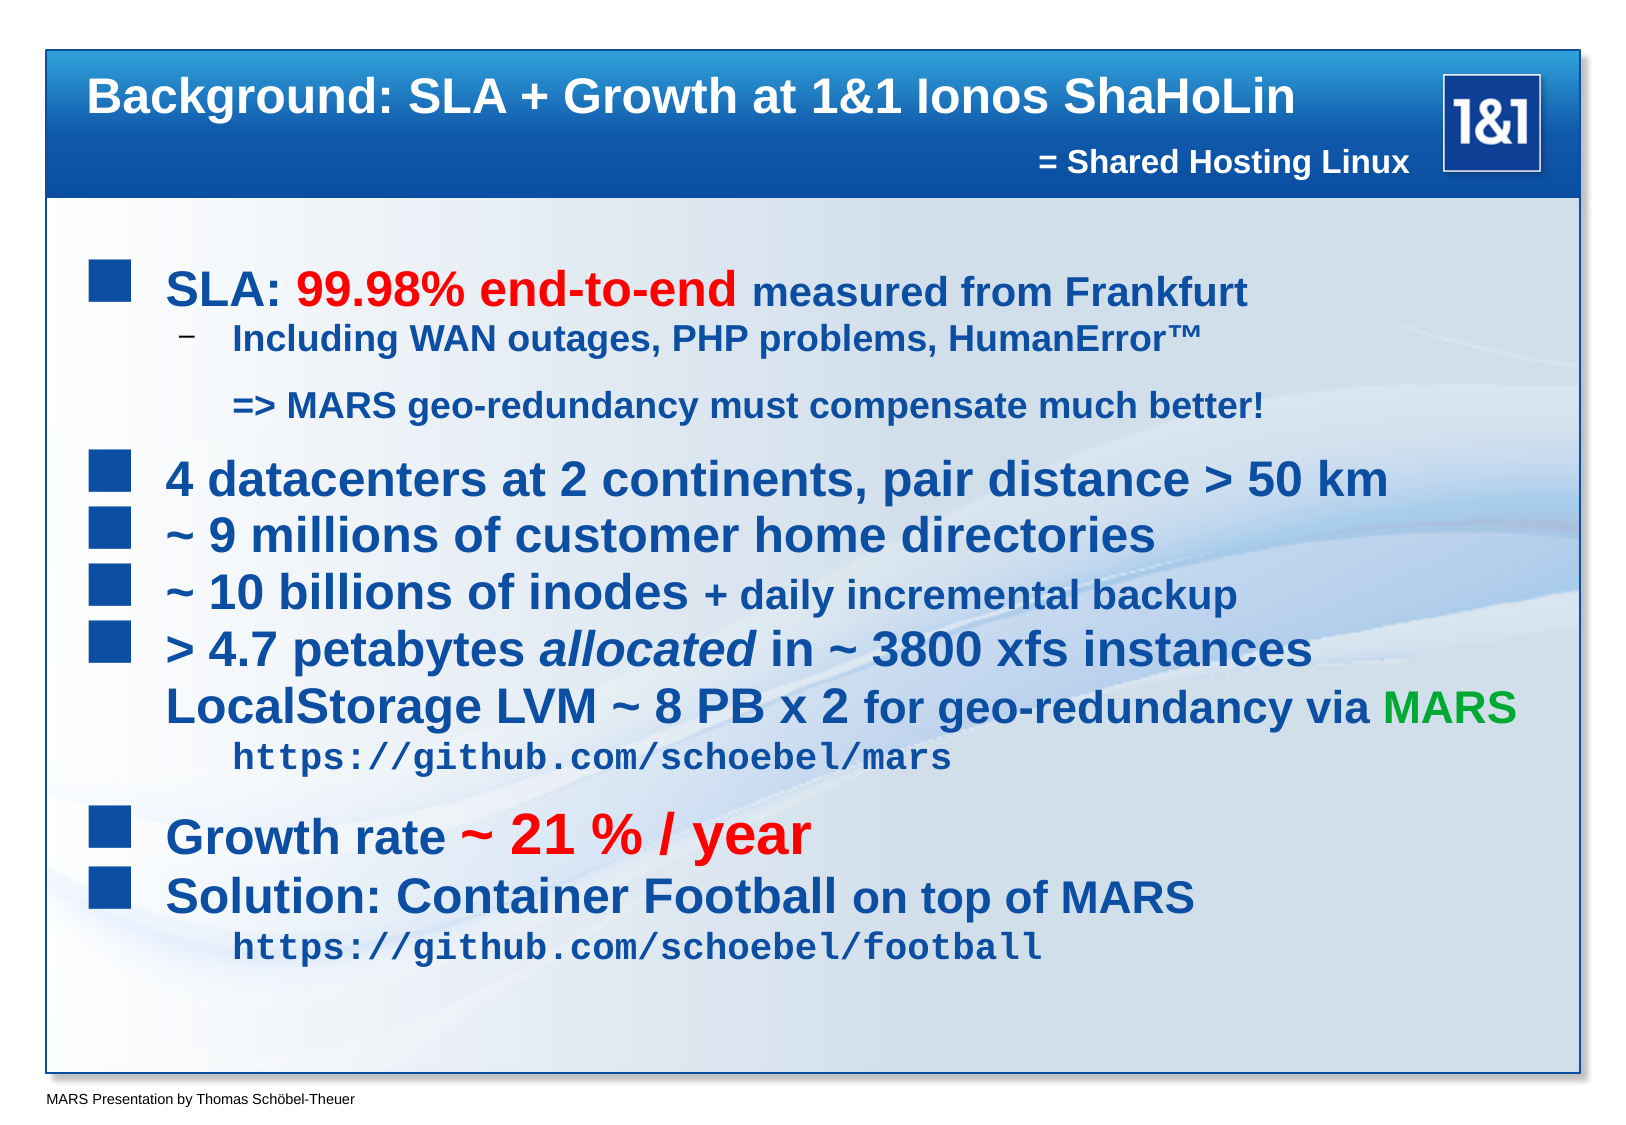

# Background: SLA + Growth at 1&1 Ionos ShaHoLin = Shared Hosting Linux
SLA: 99.98% end-to-end measured from Frankfurt
Including WAN outages, PHP problems, HumanError™
=> MARS geo-redundancy must compensate much better!
4 datacenters at 2 continents, pair distance > 50 km
~ 9 millions of customer home directories
~ 10 billions of inodes + daily incremental backup
> 4.7 petabytes allocated in ~ 3800 xfs instances
LocalStorage LVM ~ 8 PB x 2 for geo-redundancy via MARS
https://github.com/schoebel/mars
Growth rate ~ 21 % / year
Solution: Container Football on top of MARS
https://github.com/schoebel/football
MARS Presentation by Thomas Schöbel-Theuer